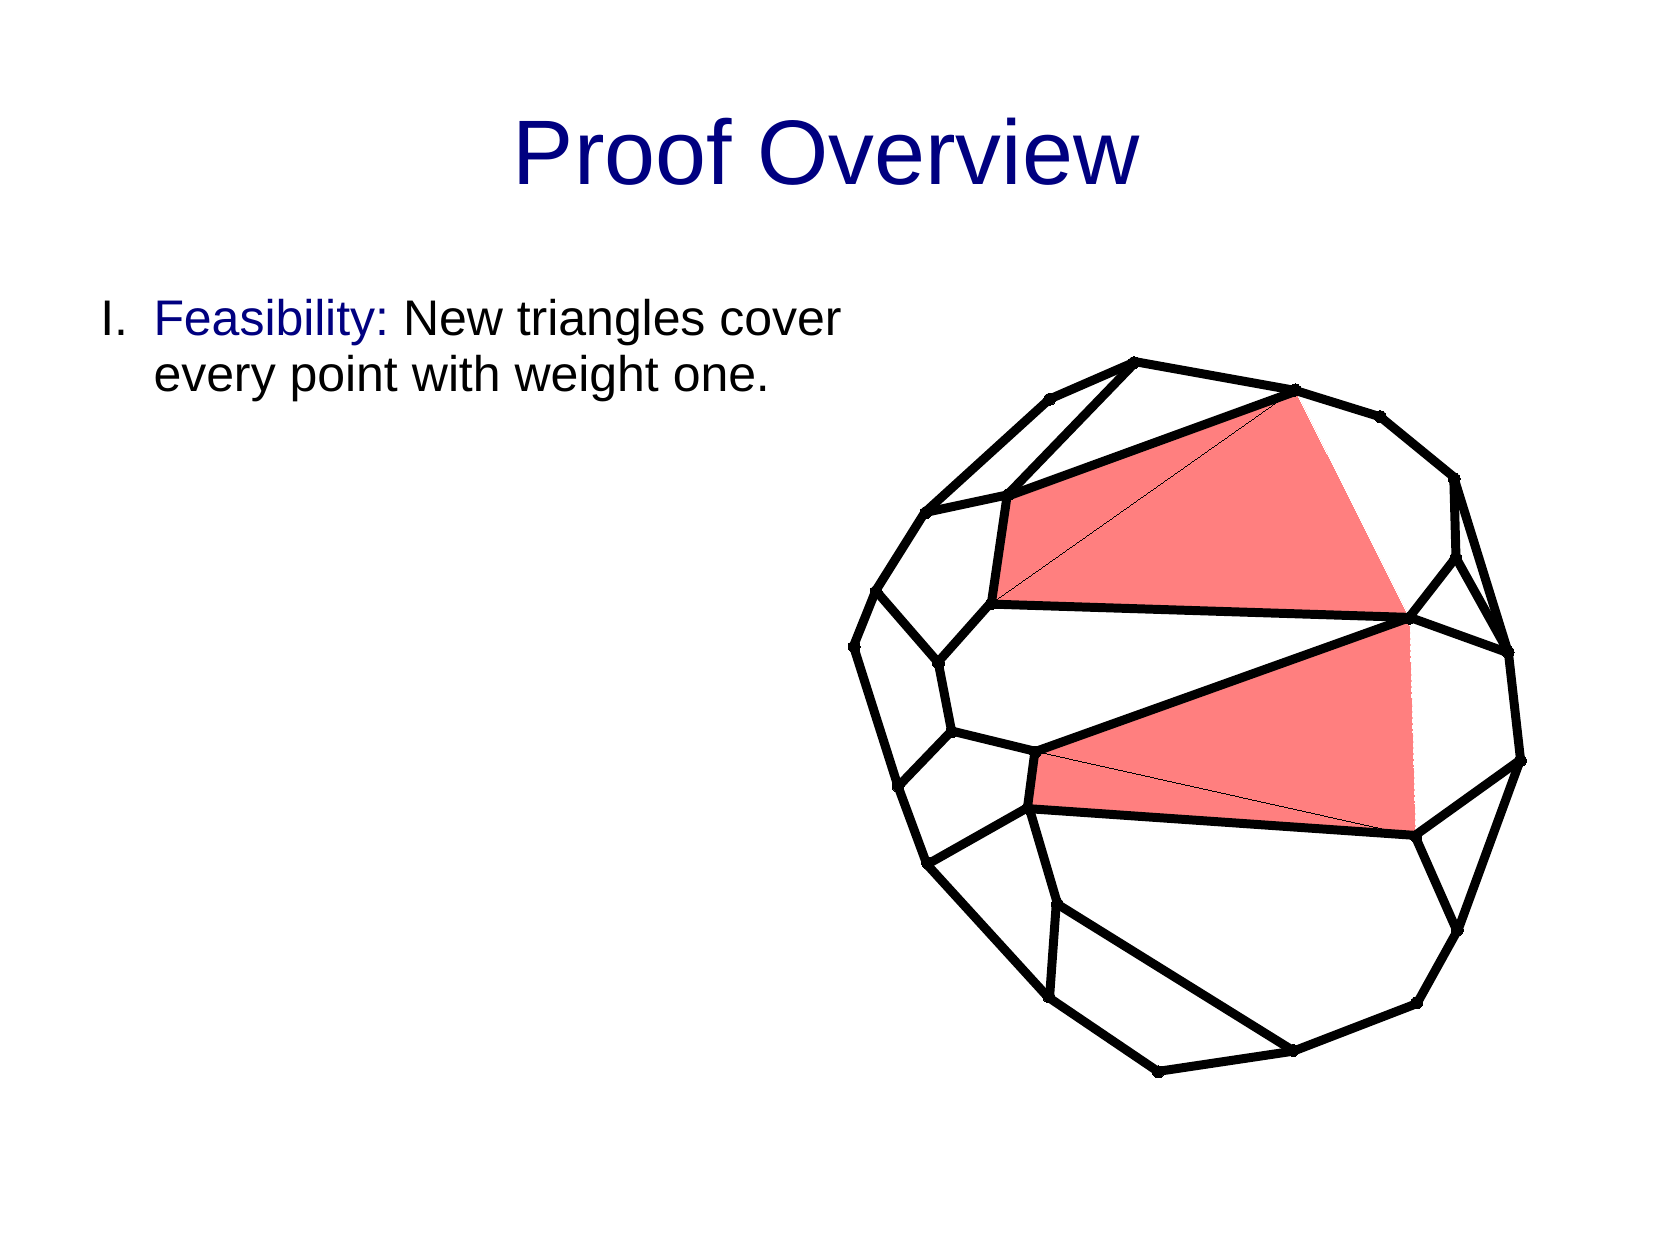

# Proof Overview
Feasibility: New triangles cover every point with weight one.